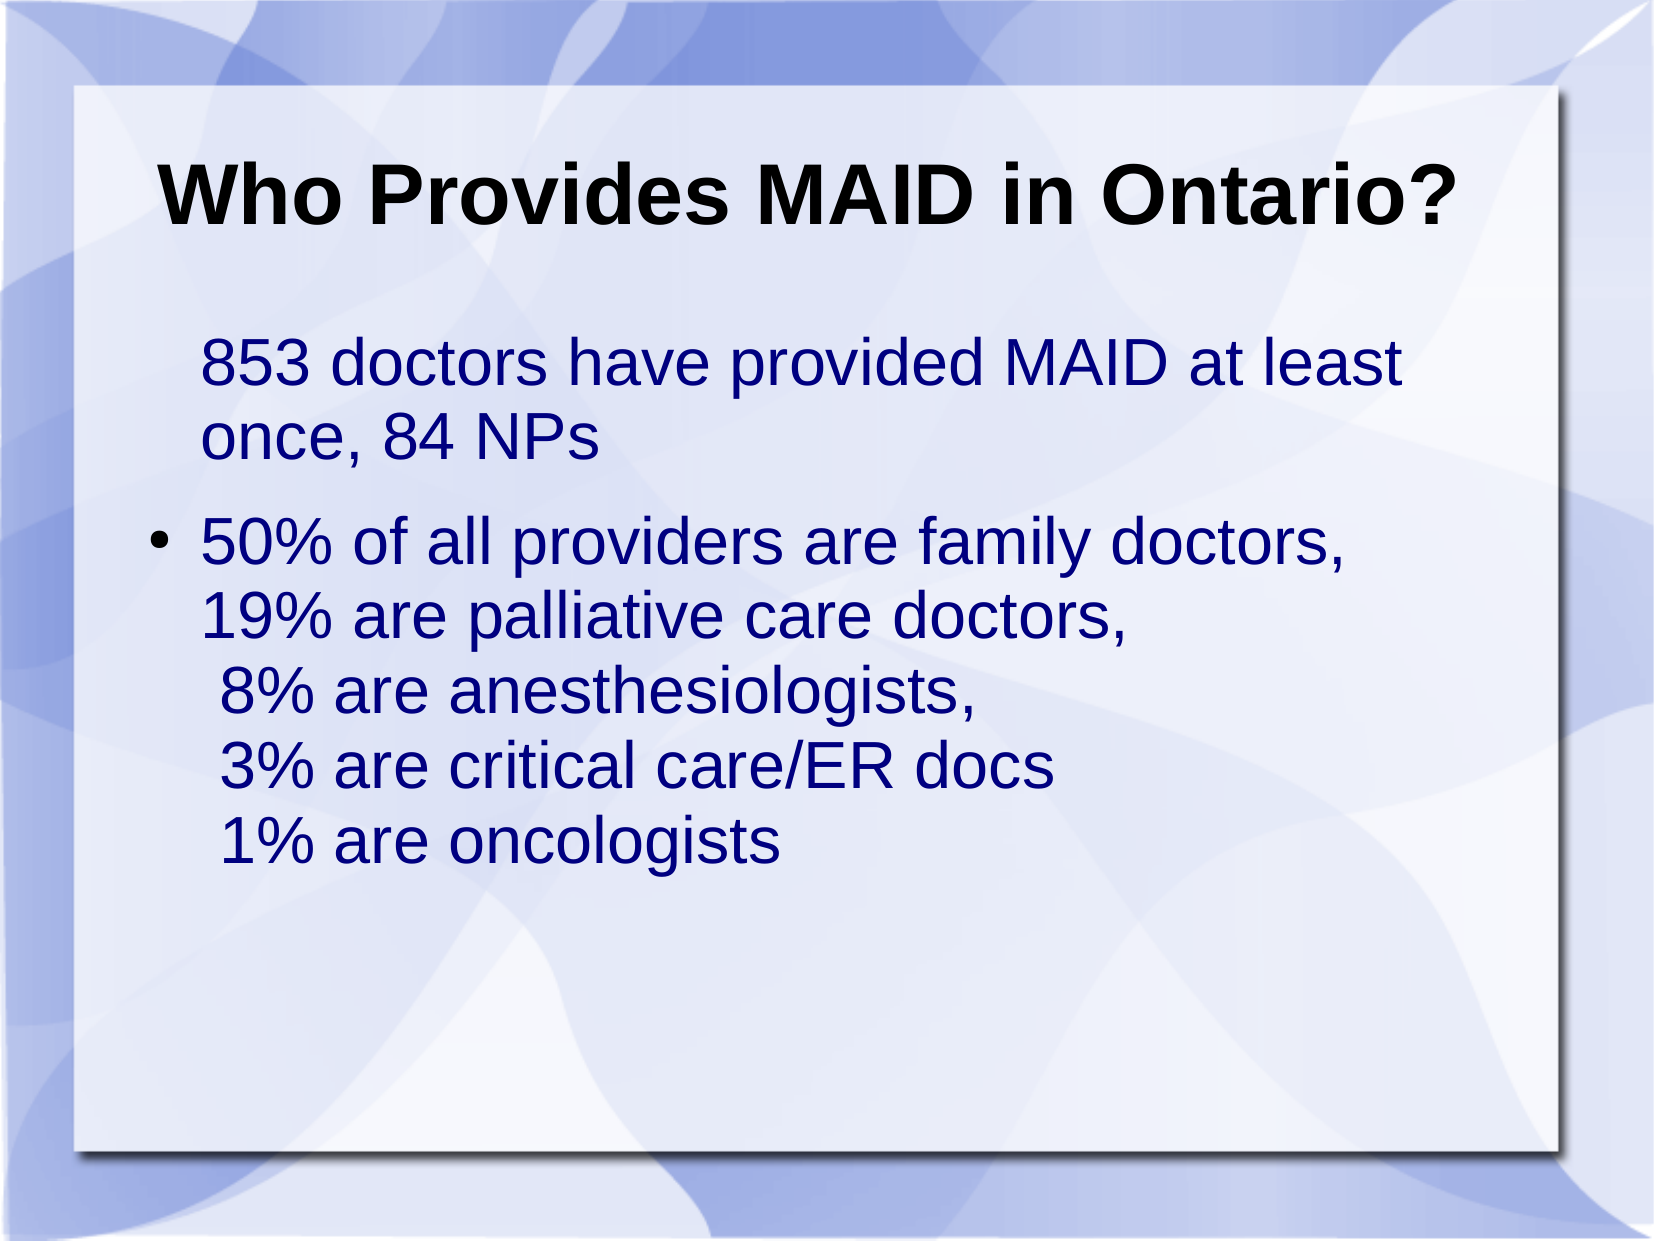

# Who Provides MAID in Ontario?
853 doctors have provided MAID at least once, 84 NPs
50% of all providers are family doctors, 19% are palliative care doctors, 8% are anesthesiologists, 3% are critical care/ER docs 1% are oncologists